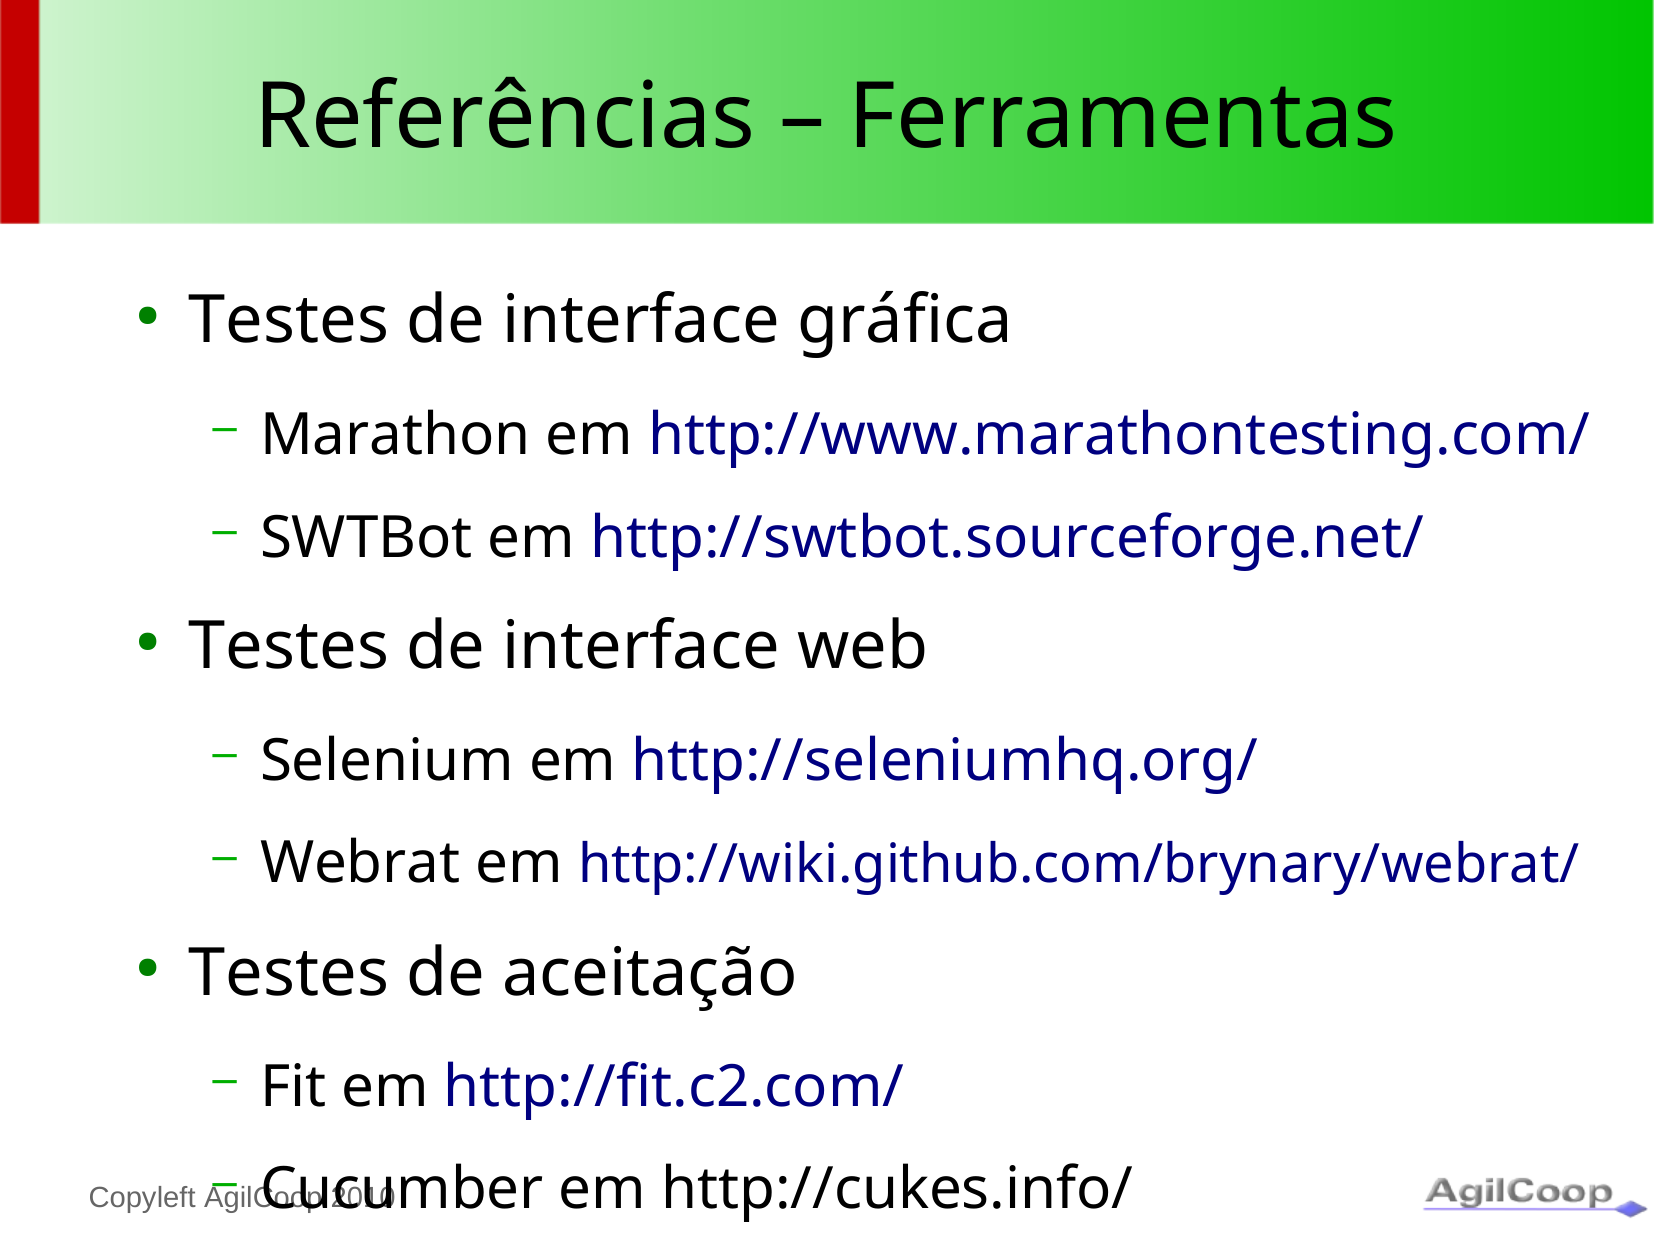

# Referências – Ferramentas
Testes de interface gráfica
Marathon em http://www.marathontesting.com/
SWTBot em http://swtbot.sourceforge.net/
Testes de interface web
Selenium em http://seleniumhq.org/
Webrat em http://wiki.github.com/brynary/webrat/
Testes de aceitação
Fit em http://fit.c2.com/
Cucumber em http://cukes.info/
Copyleft AgilCoop 2010